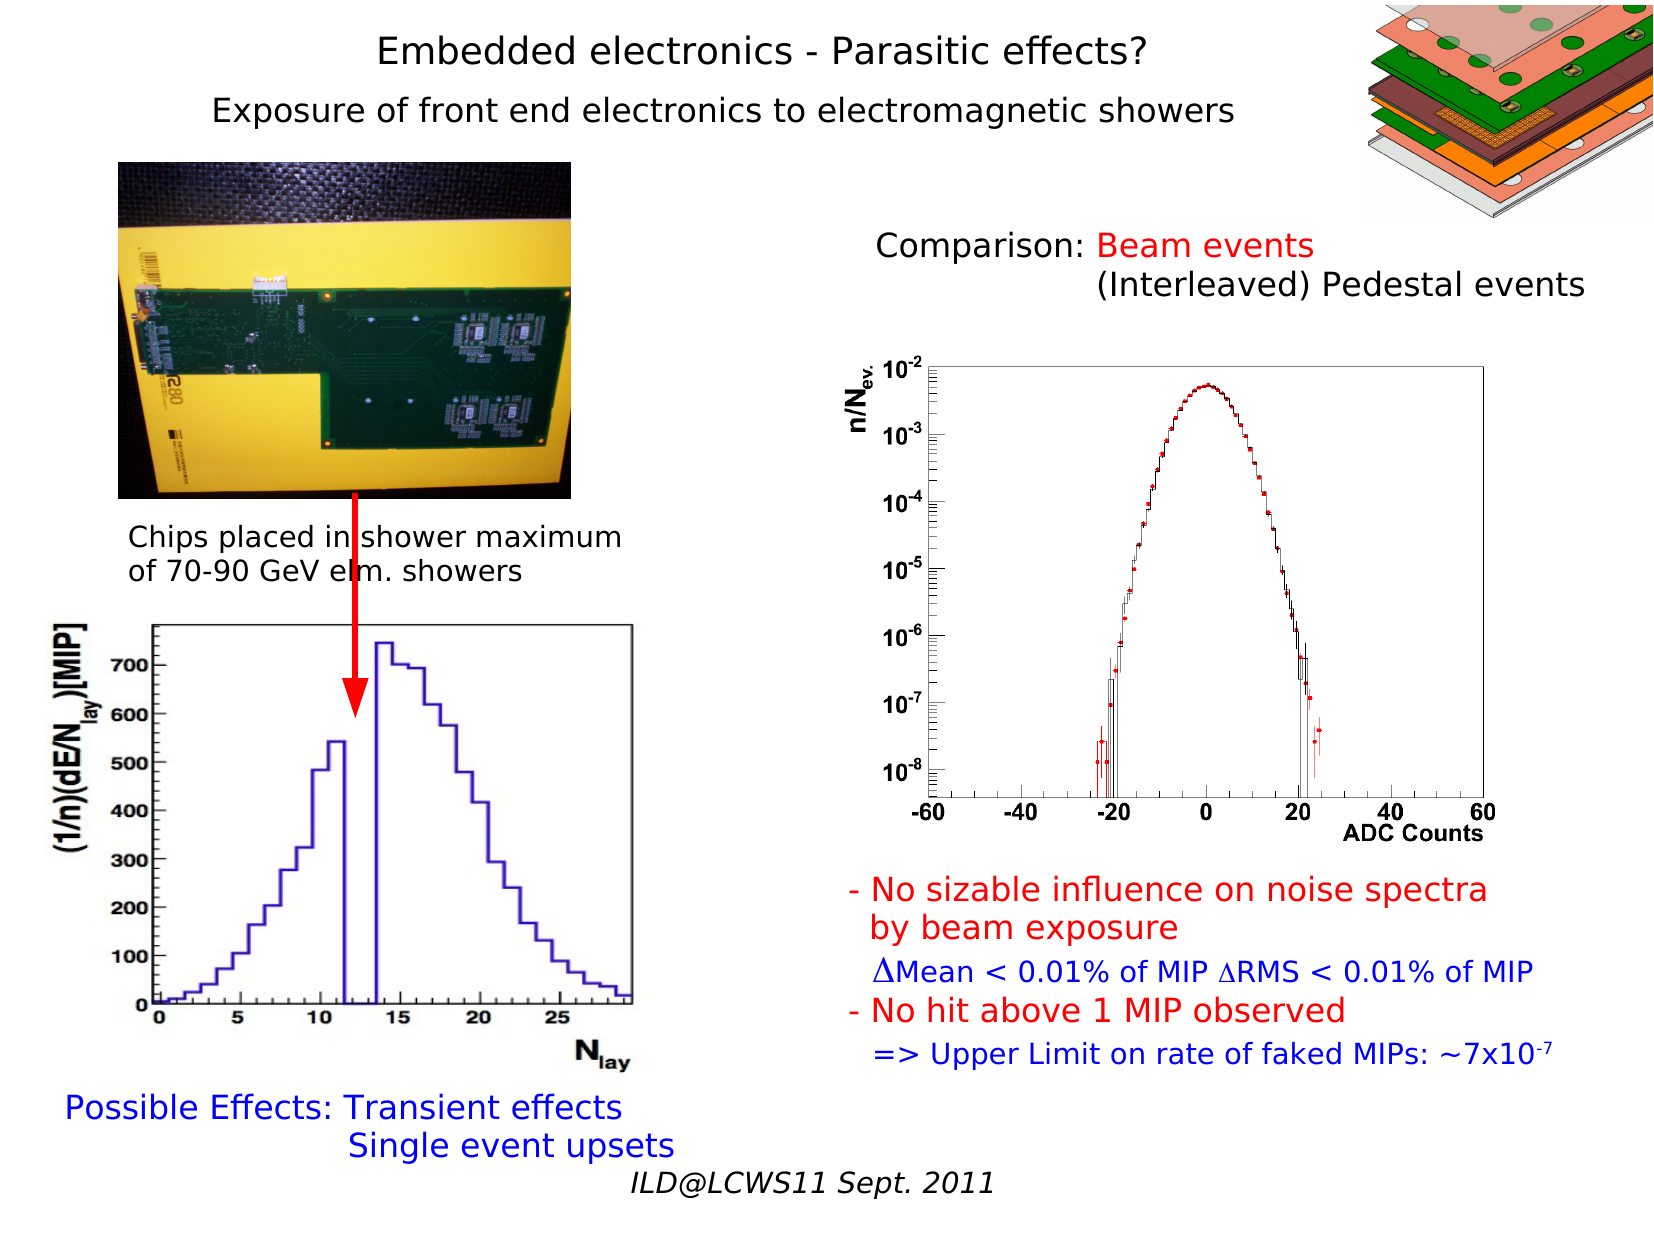

Embedded electronics - Parasitic effects?
Exposure of front end electronics to electromagnetic showers
Comparison: Beam events
 (Interleaved) Pedestal events
Chips placed in shower maximum
of 70-90 GeV elm. showers
- No sizable influence on noise spectra
 by beam exposure
 ΔMean < 0.01% of MIP ΔRMS < 0.01% of MIP
- No hit above 1 MIP observed
 => Upper Limit on rate of faked MIPs: ~7x10-7
Possible Effects: Transient effects
 Single event upsets